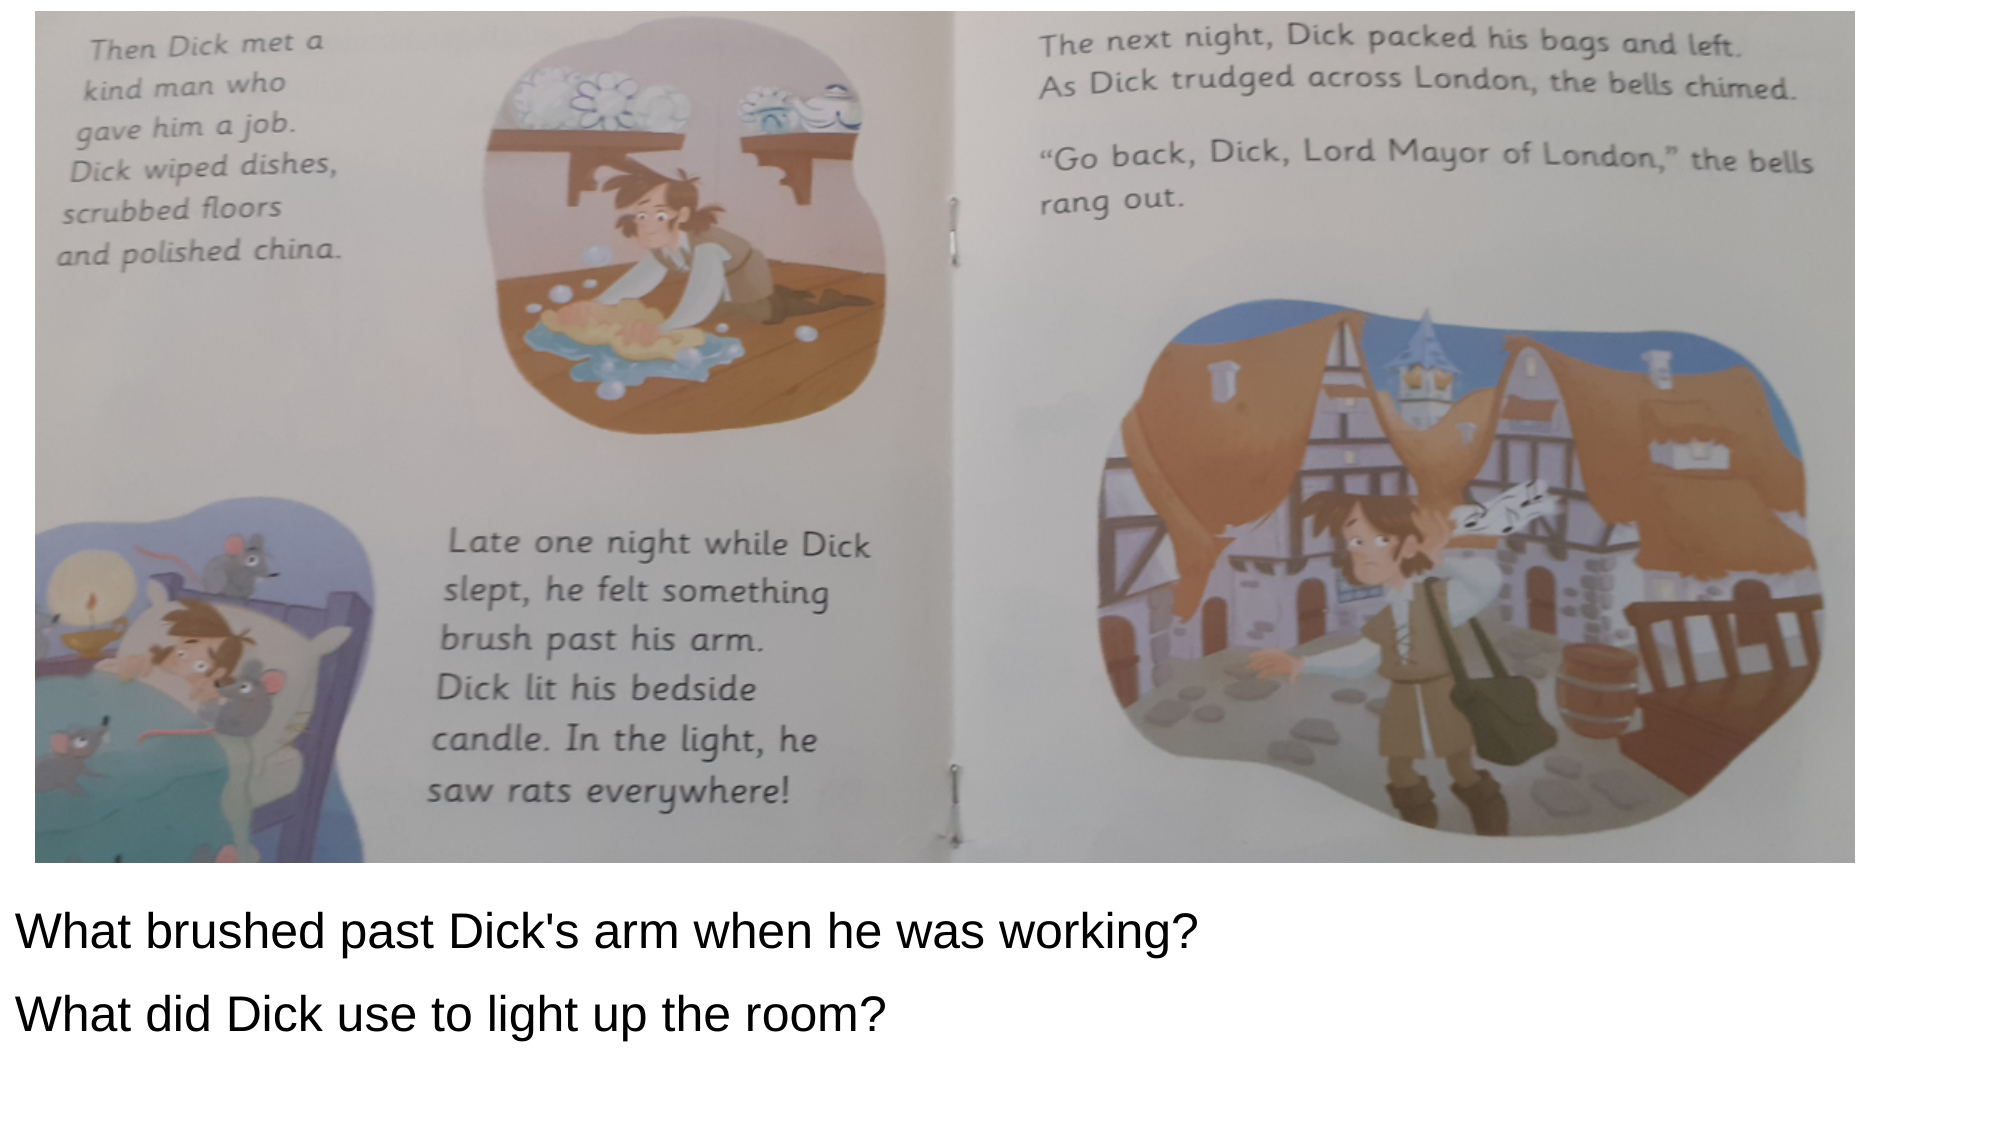

# What brushed past Dick's arm when he was working?
What did Dick use to light up the room?